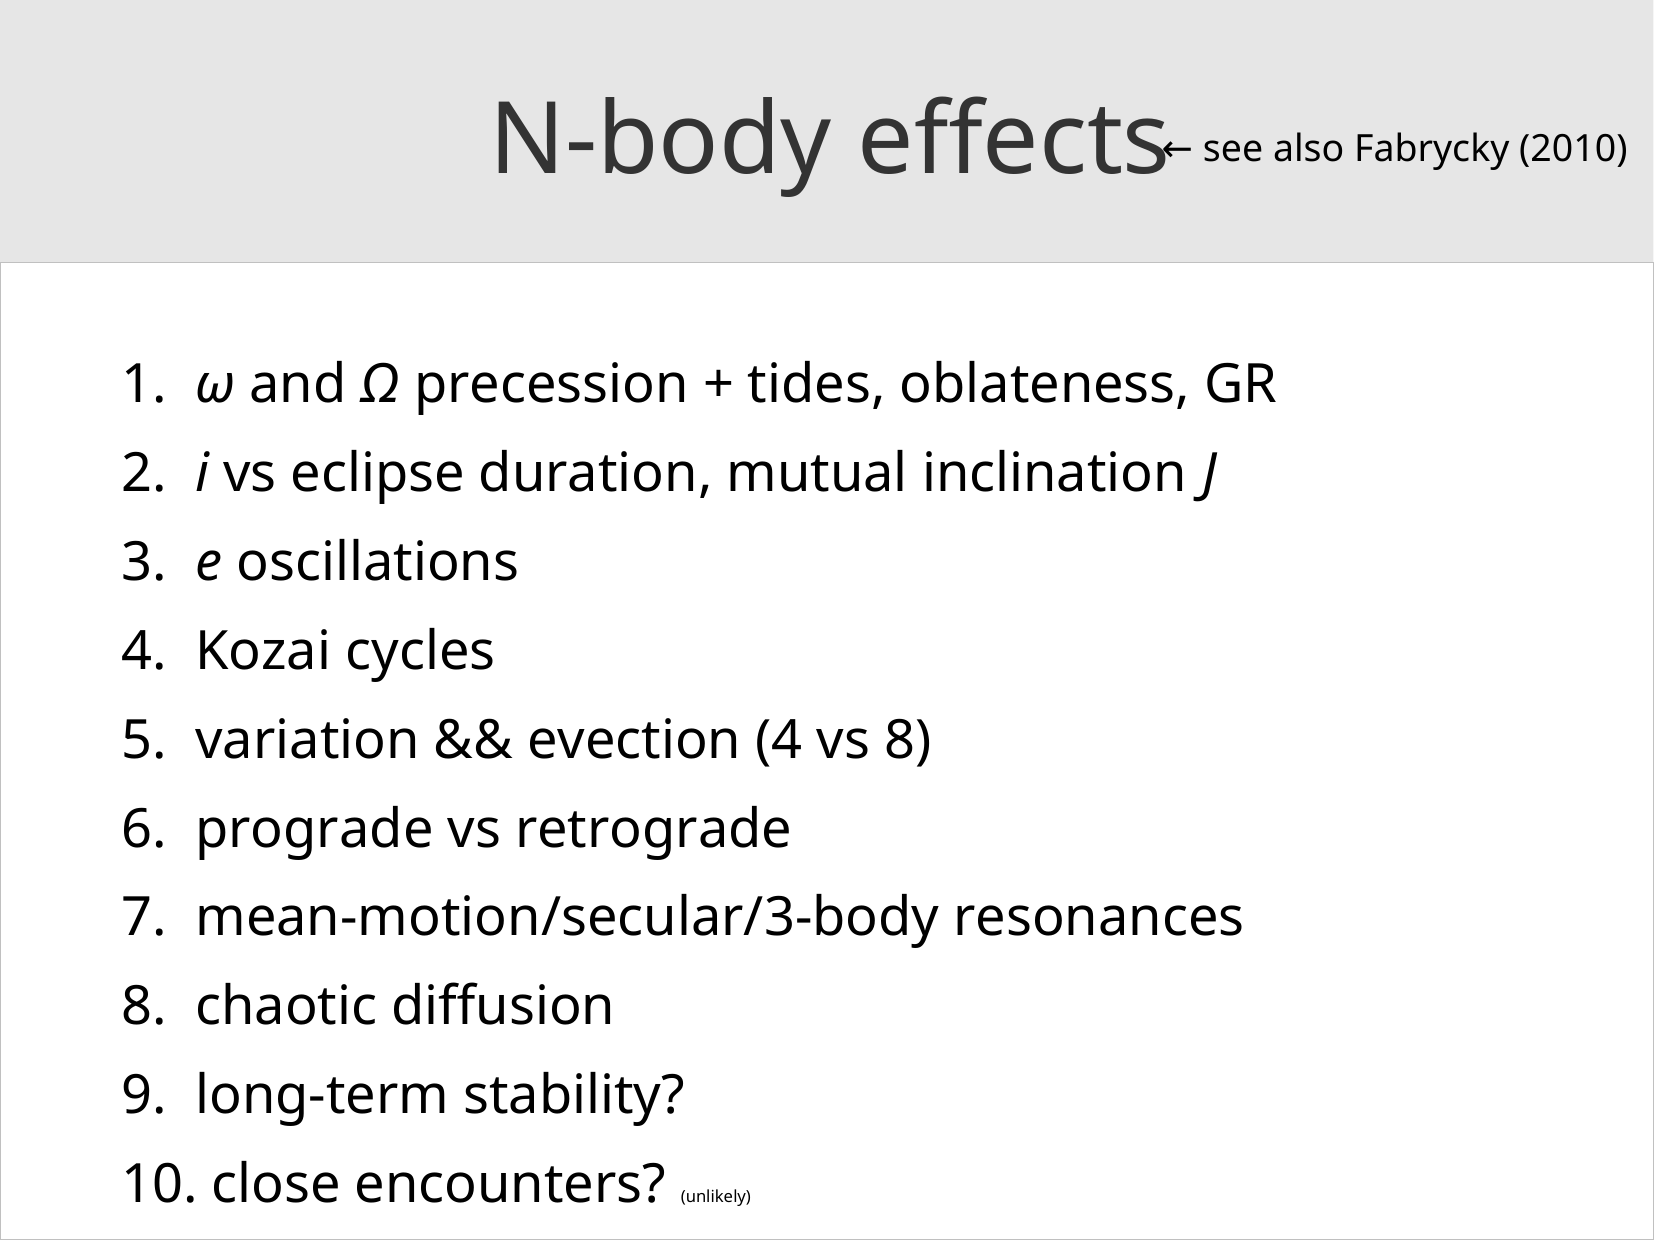

# N-body effects
← see also Fabrycky (2010)
 ω and Ω precession + tides, oblateness, GR
 i vs eclipse duration, mutual inclination J
 e oscillations
 Kozai cycles
 variation && evection (4 vs 8)
 prograde vs retrograde
 mean-motion/secular/3-body resonances
 chaotic diffusion
 long-term stability?
 close encounters? (unlikely)
 ⁝